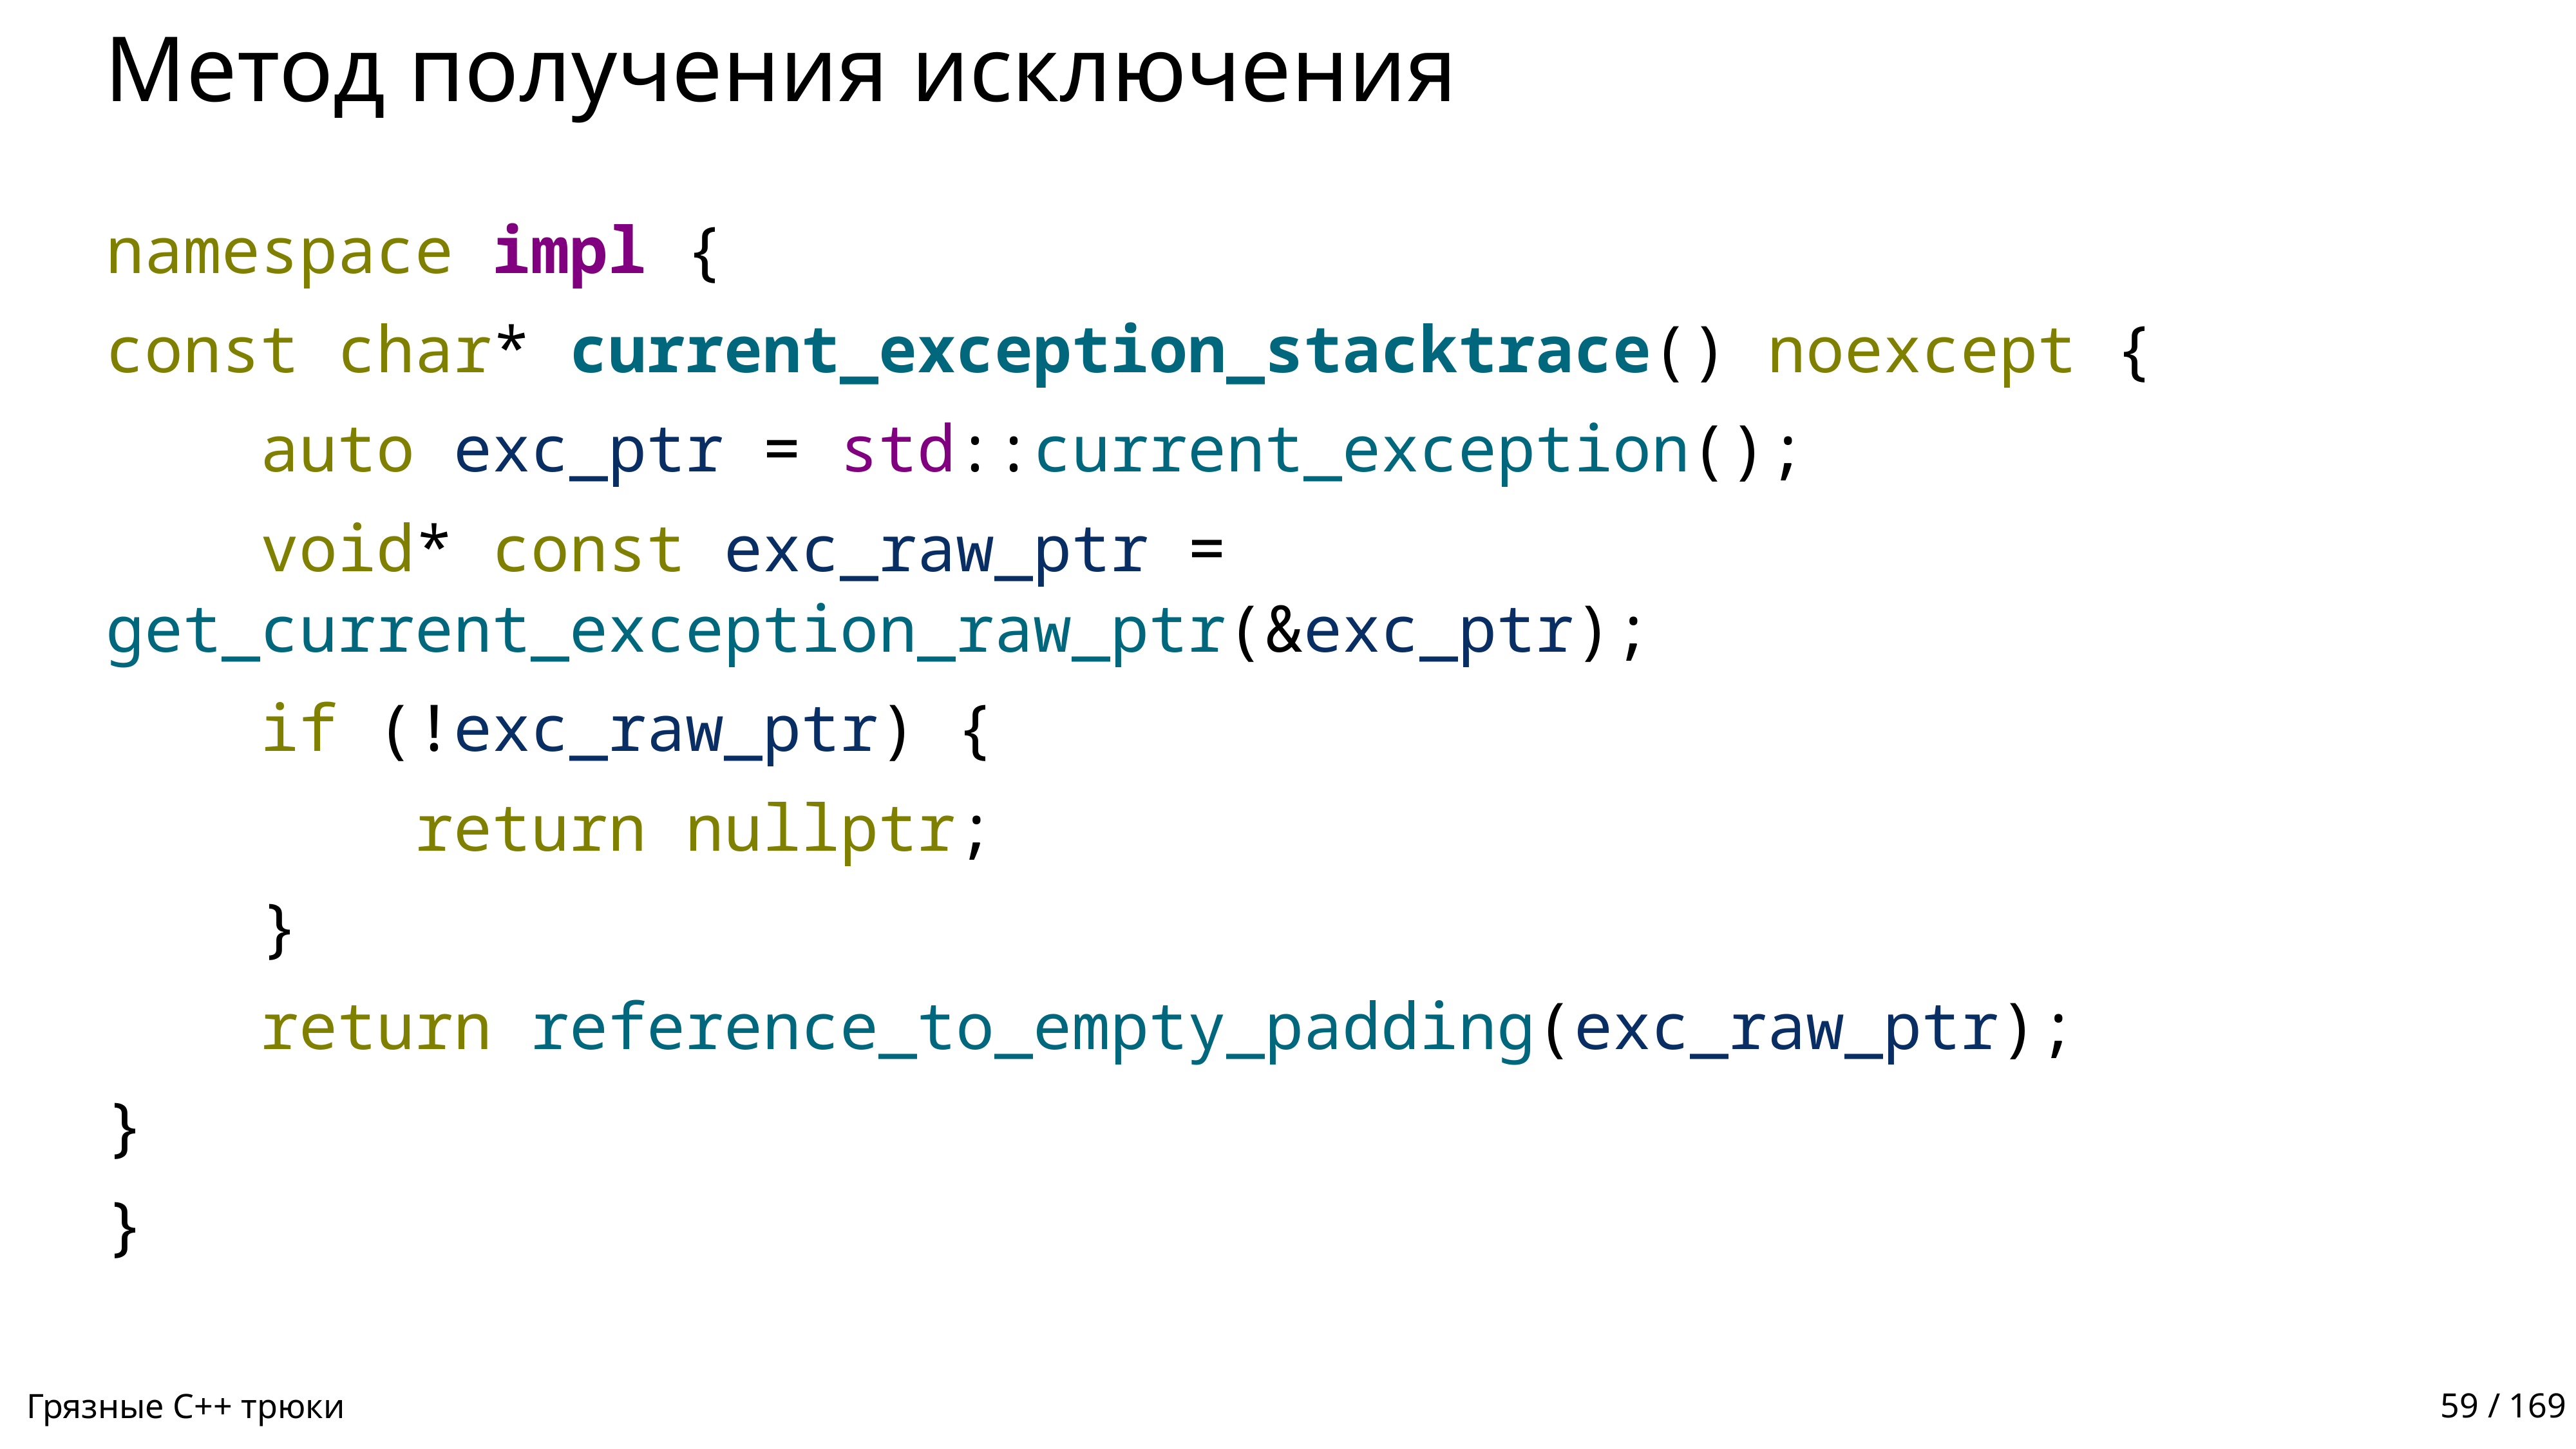

Метод получения исключения
# namespace impl {
const char* current_exception_stacktrace() noexcept {
 auto exc_ptr = std::current_exception();
 void* const exc_raw_ptr = get_current_exception_raw_ptr(&exc_ptr);
 if (!exc_raw_ptr) {
 return nullptr;
 }
 return reference_to_empty_padding(exc_raw_ptr);
}
}
Грязные C++ трюки